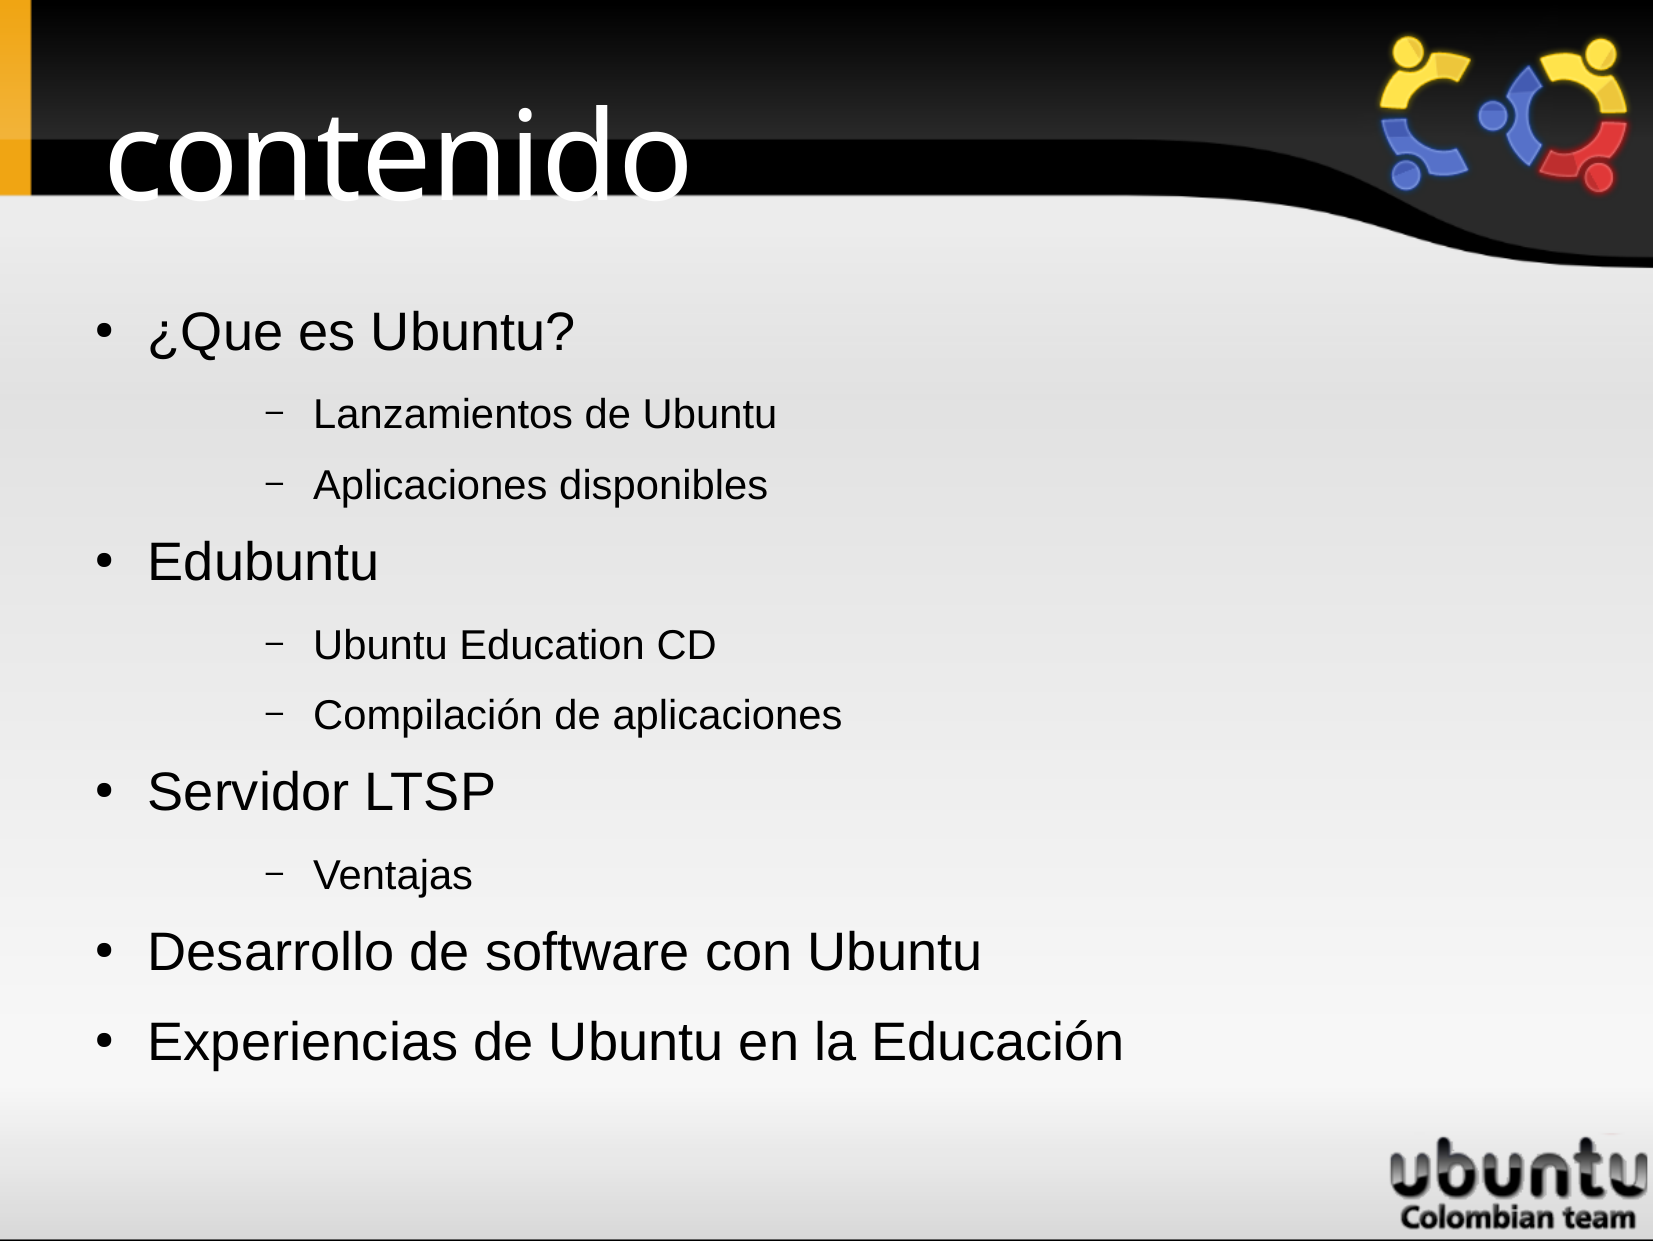

contenido
# ¿Que es Ubuntu?
Lanzamientos de Ubuntu
Aplicaciones disponibles
Edubuntu
Ubuntu Education CD
Compilación de aplicaciones
Servidor LTSP
Ventajas
Desarrollo de software con Ubuntu
Experiencias de Ubuntu en la Educación